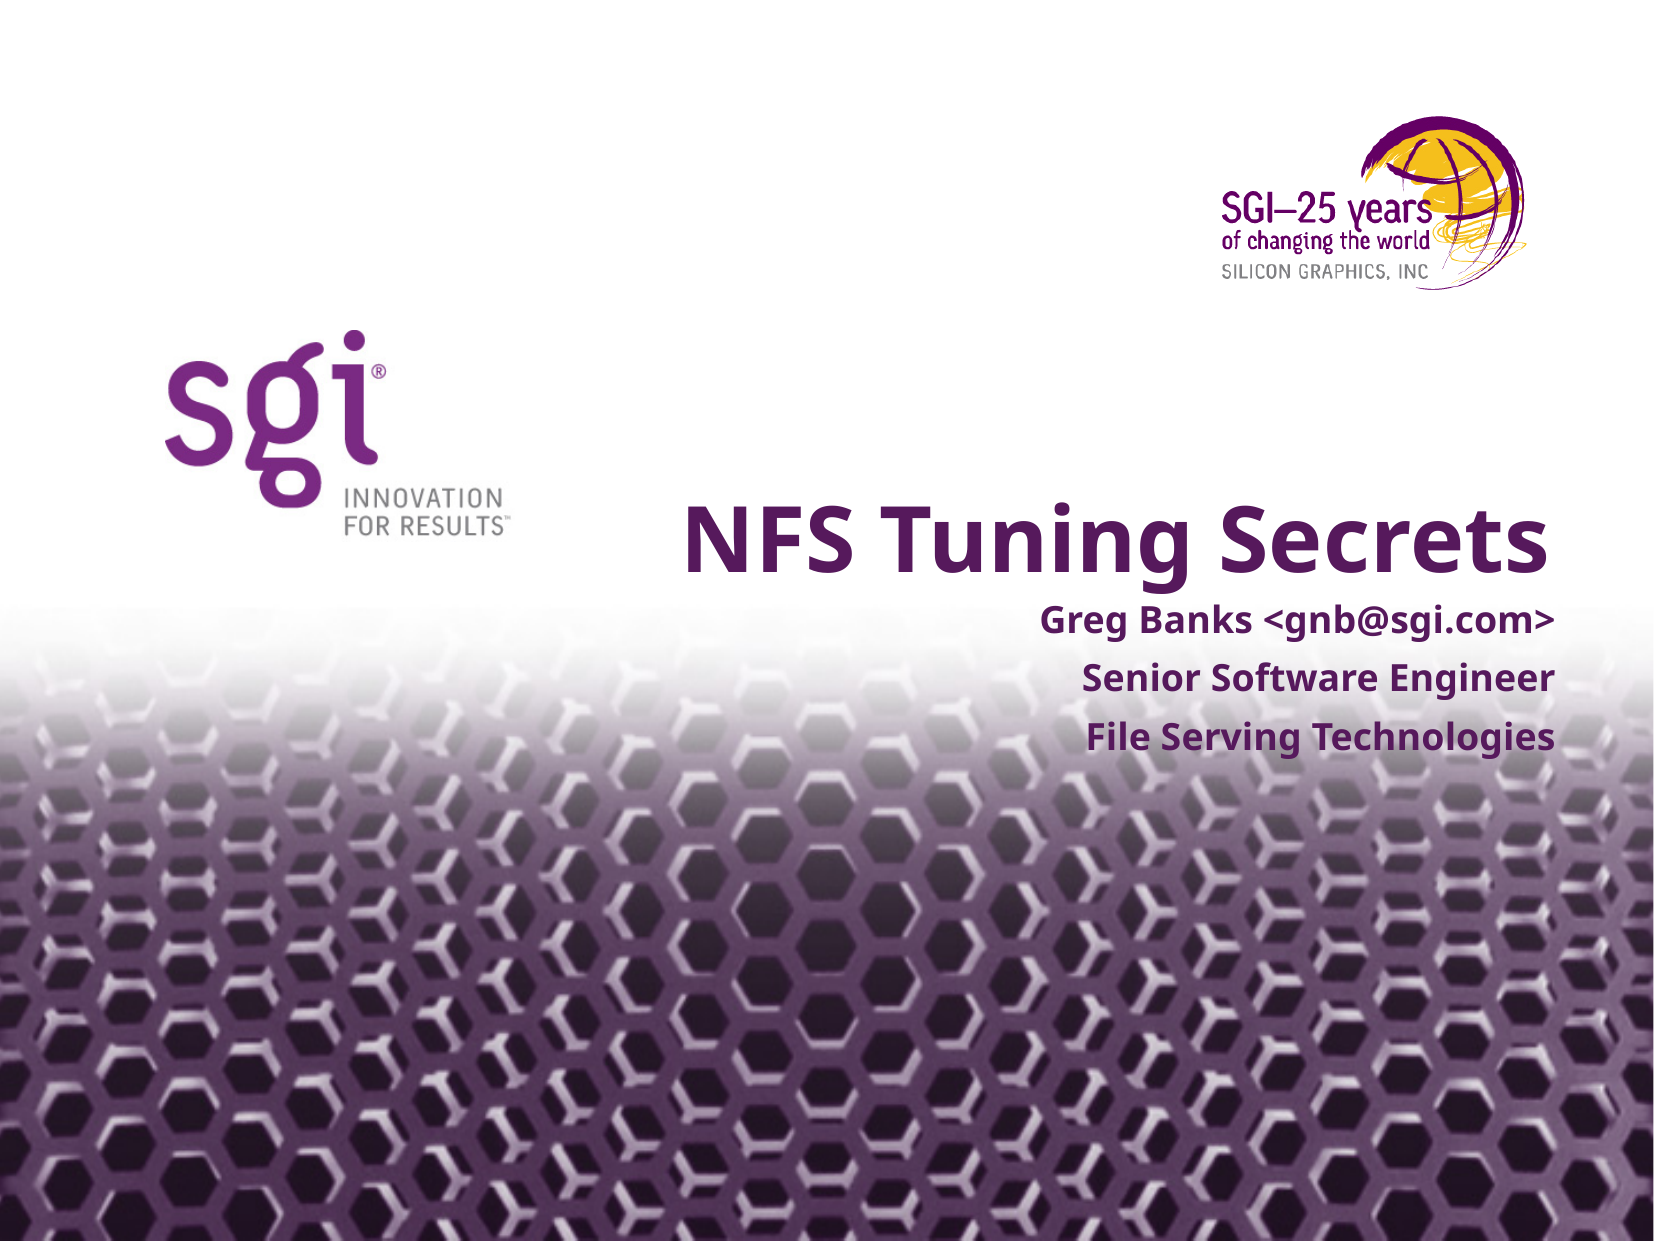

NFS Tuning Secrets
# Greg Banks <gnb@sgi.com>
Senior Software Engineer
File Serving Technologies